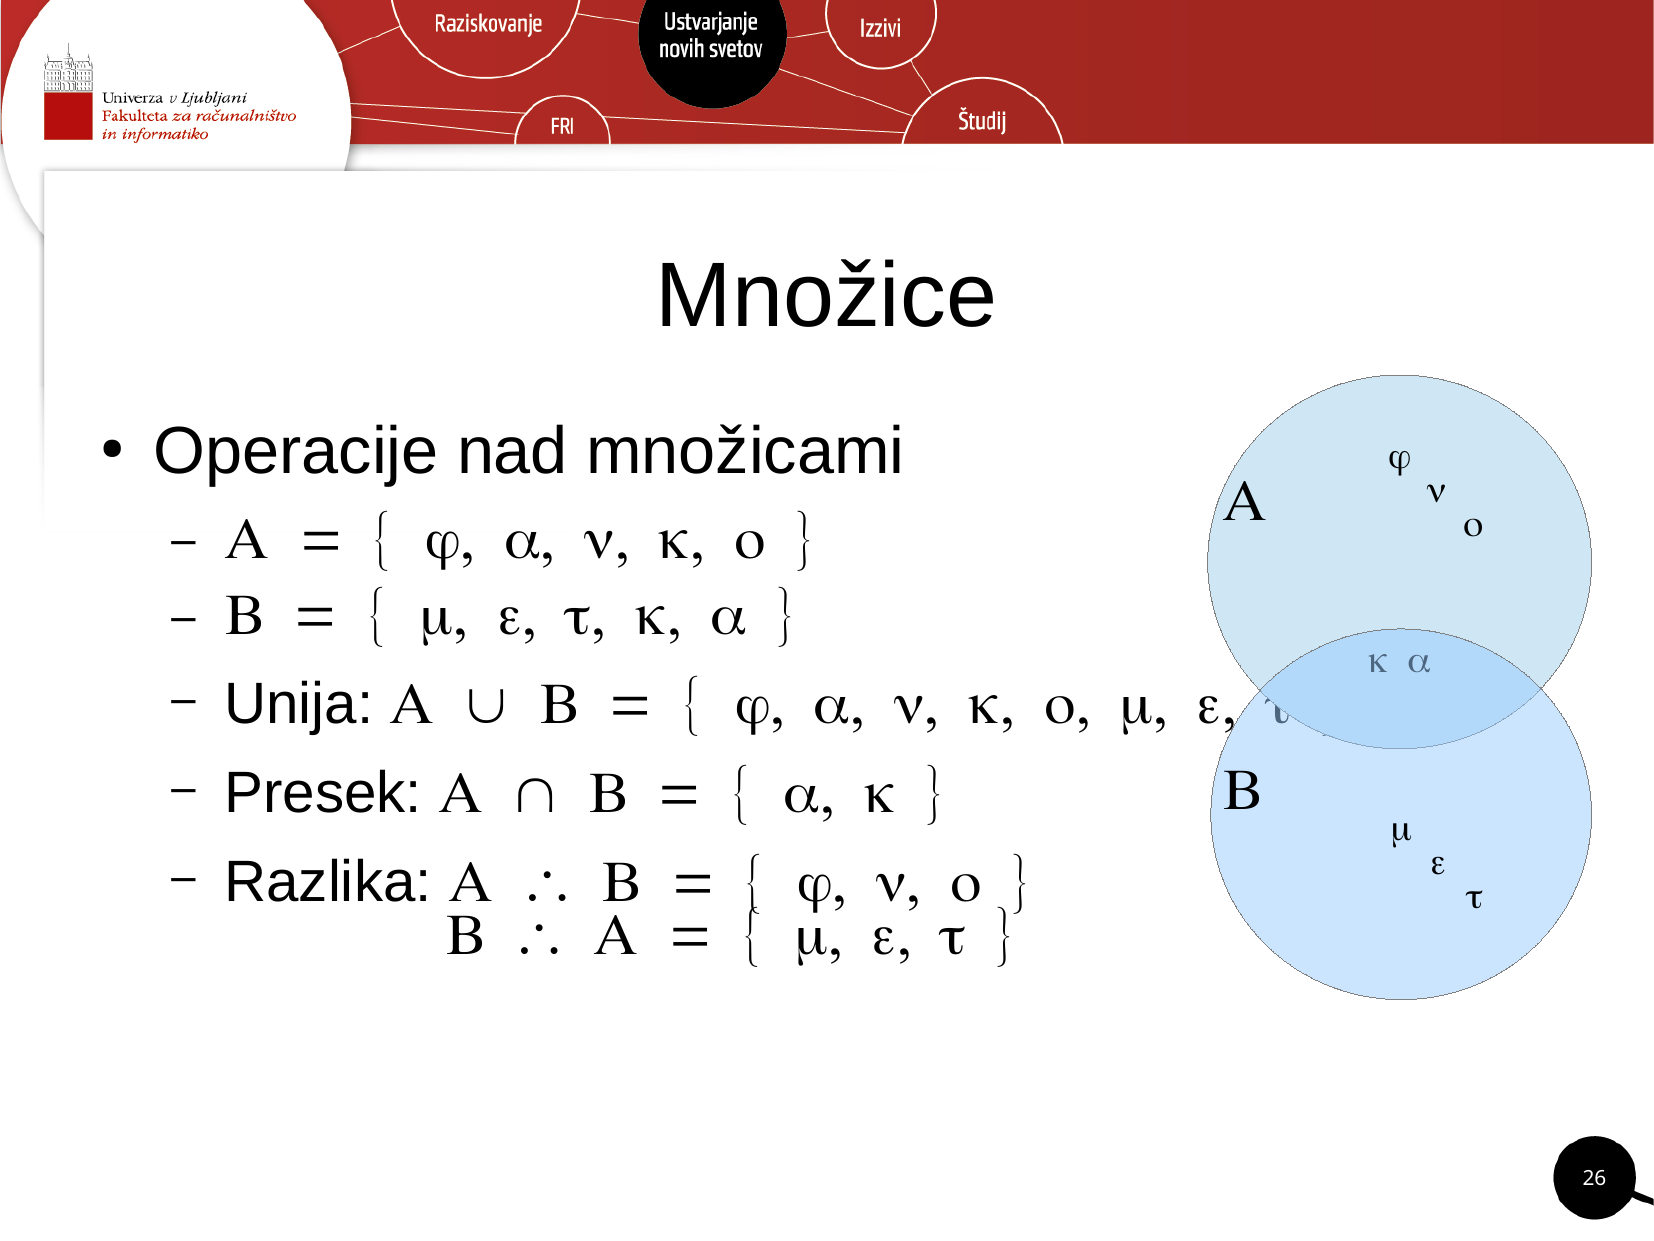

# Množice
j
 	n
		o
k a
Operacije nad množicami
A = { j, a, n, k, o }
B = { m, e, t, k, a }
Unija: A ∪ B = { j, a, n, k, o, m, e, t }
Presek: A ∩ B = { a, k }
Razlika: A \ B = { j, n, o }
			B \ A = { m, e, t }
A
m
	e
		t
B